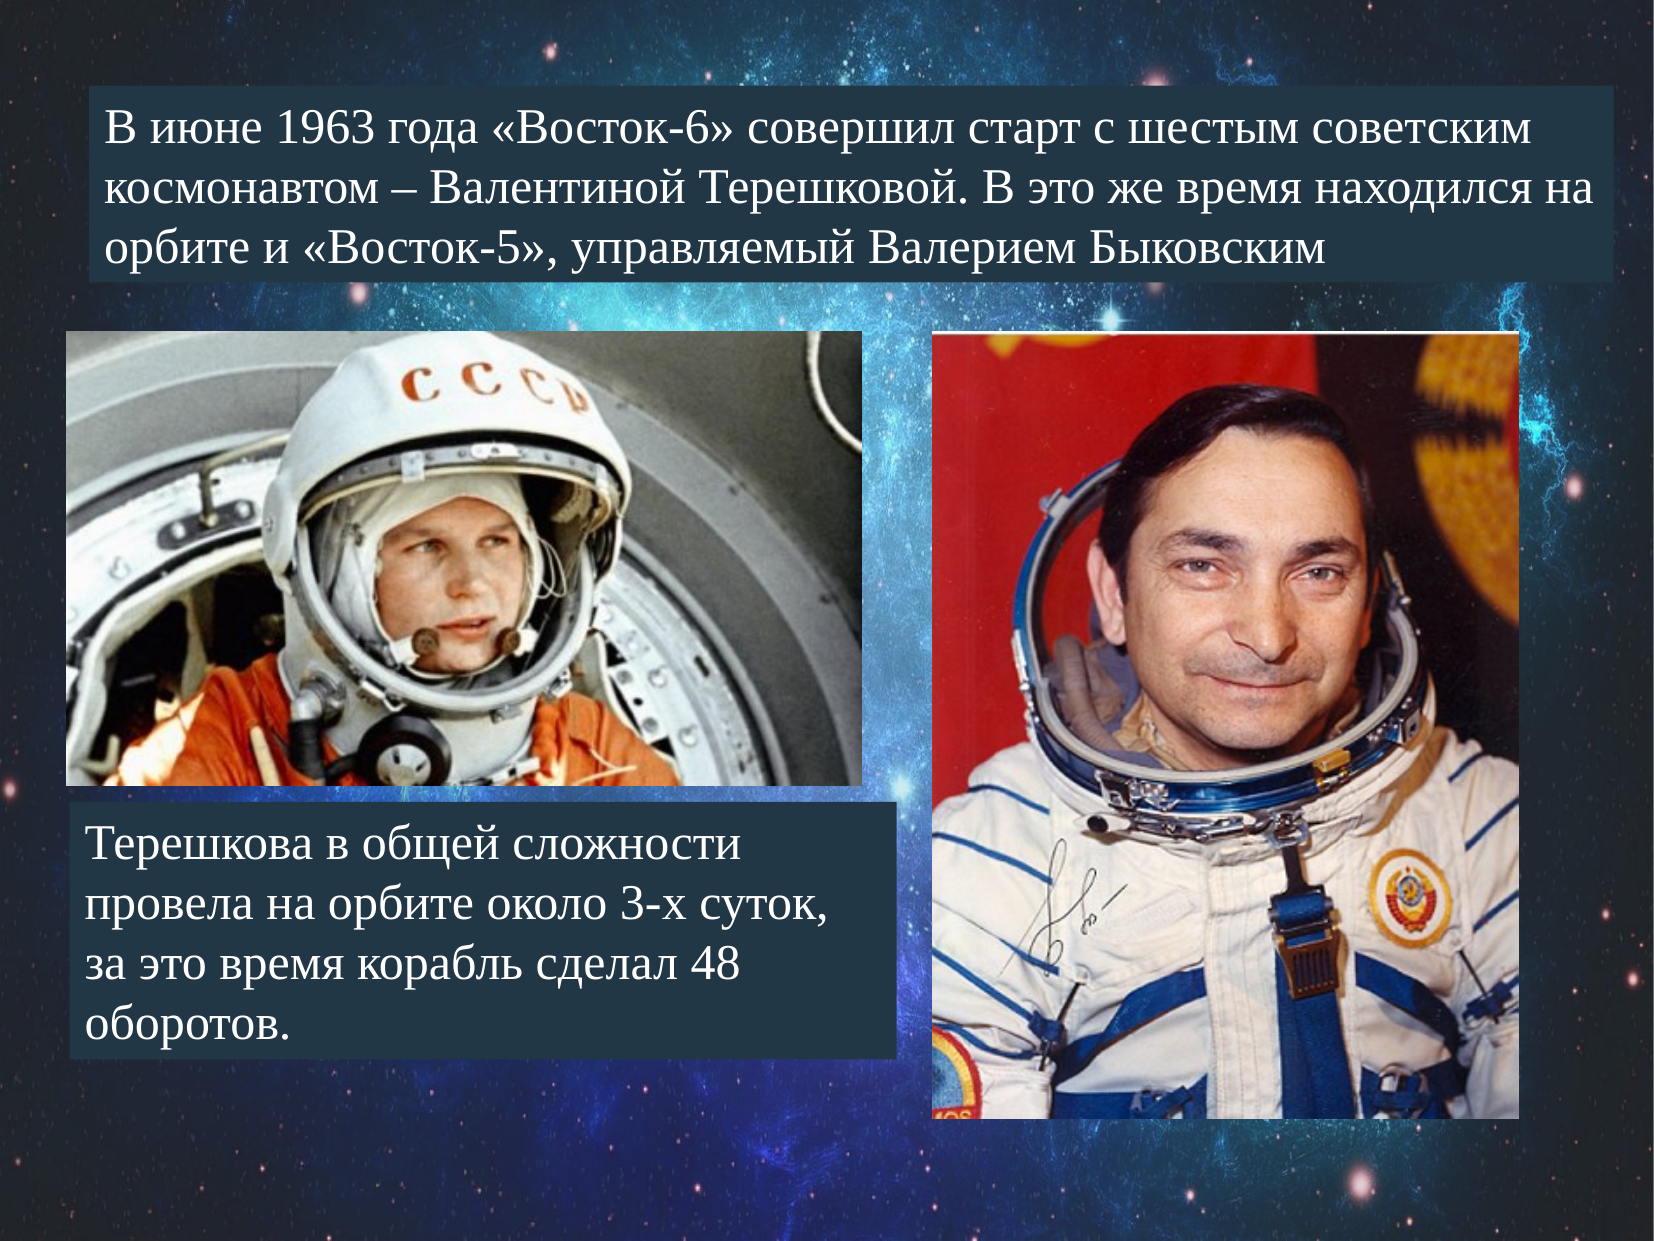

В июне 1963 года «Восток-6» совершил старт с шестым советским космонавтом – Валентиной Терешковой. В это же время находился на орбите и «Восток-5», управляемый Валерием Быковским
Терешкова в общей сложности провела на орбите около 3-х суток, за это время корабль сделал 48 оборотов.